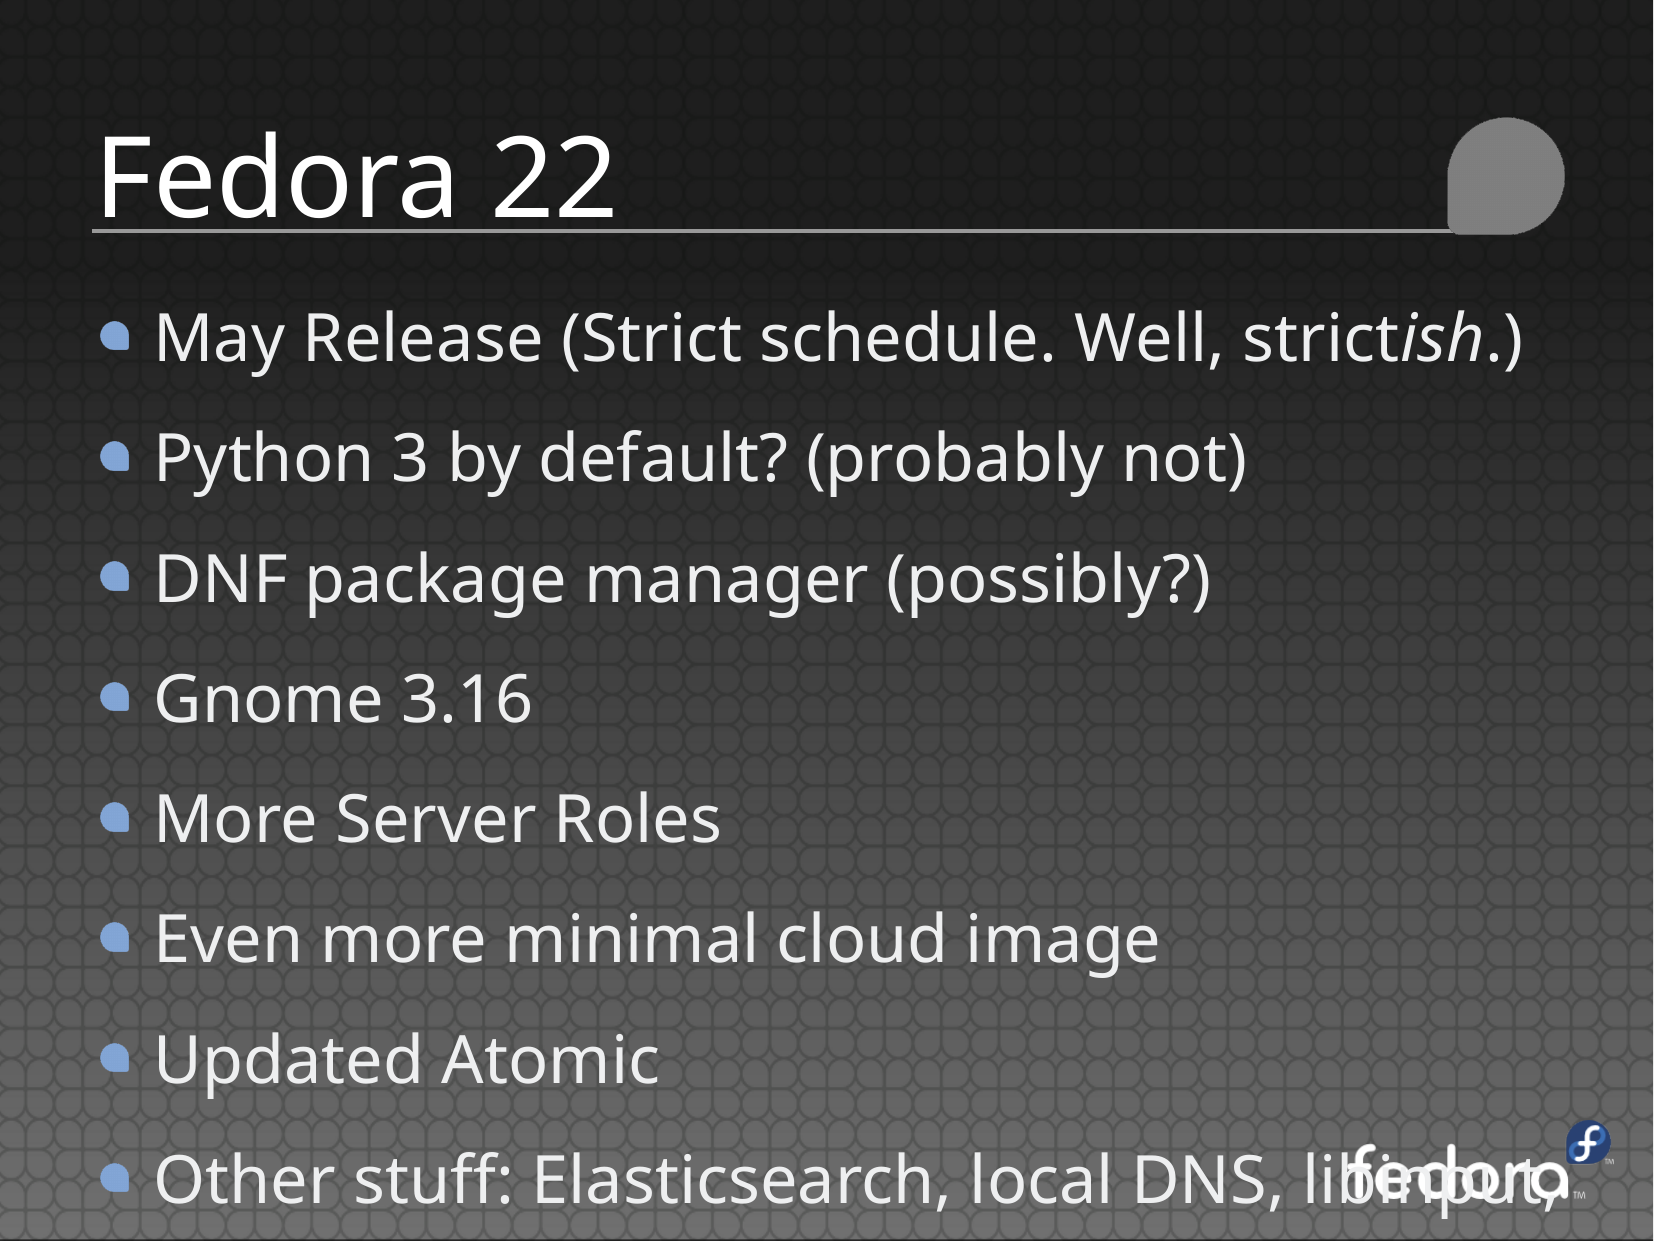

Fedora 22
# May Release (Strict schedule. Well, strictish.)
Python 3 by default? (probably not)
DNF package manager (possibly?)
Gnome 3.16
More Server Roles
Even more minimal cloud image
Updated Atomic
Other stuff: Elasticsearch, local DNS, libinput, Ruby 2.2 + Rails 4.2, Perl 5.20, GCC5